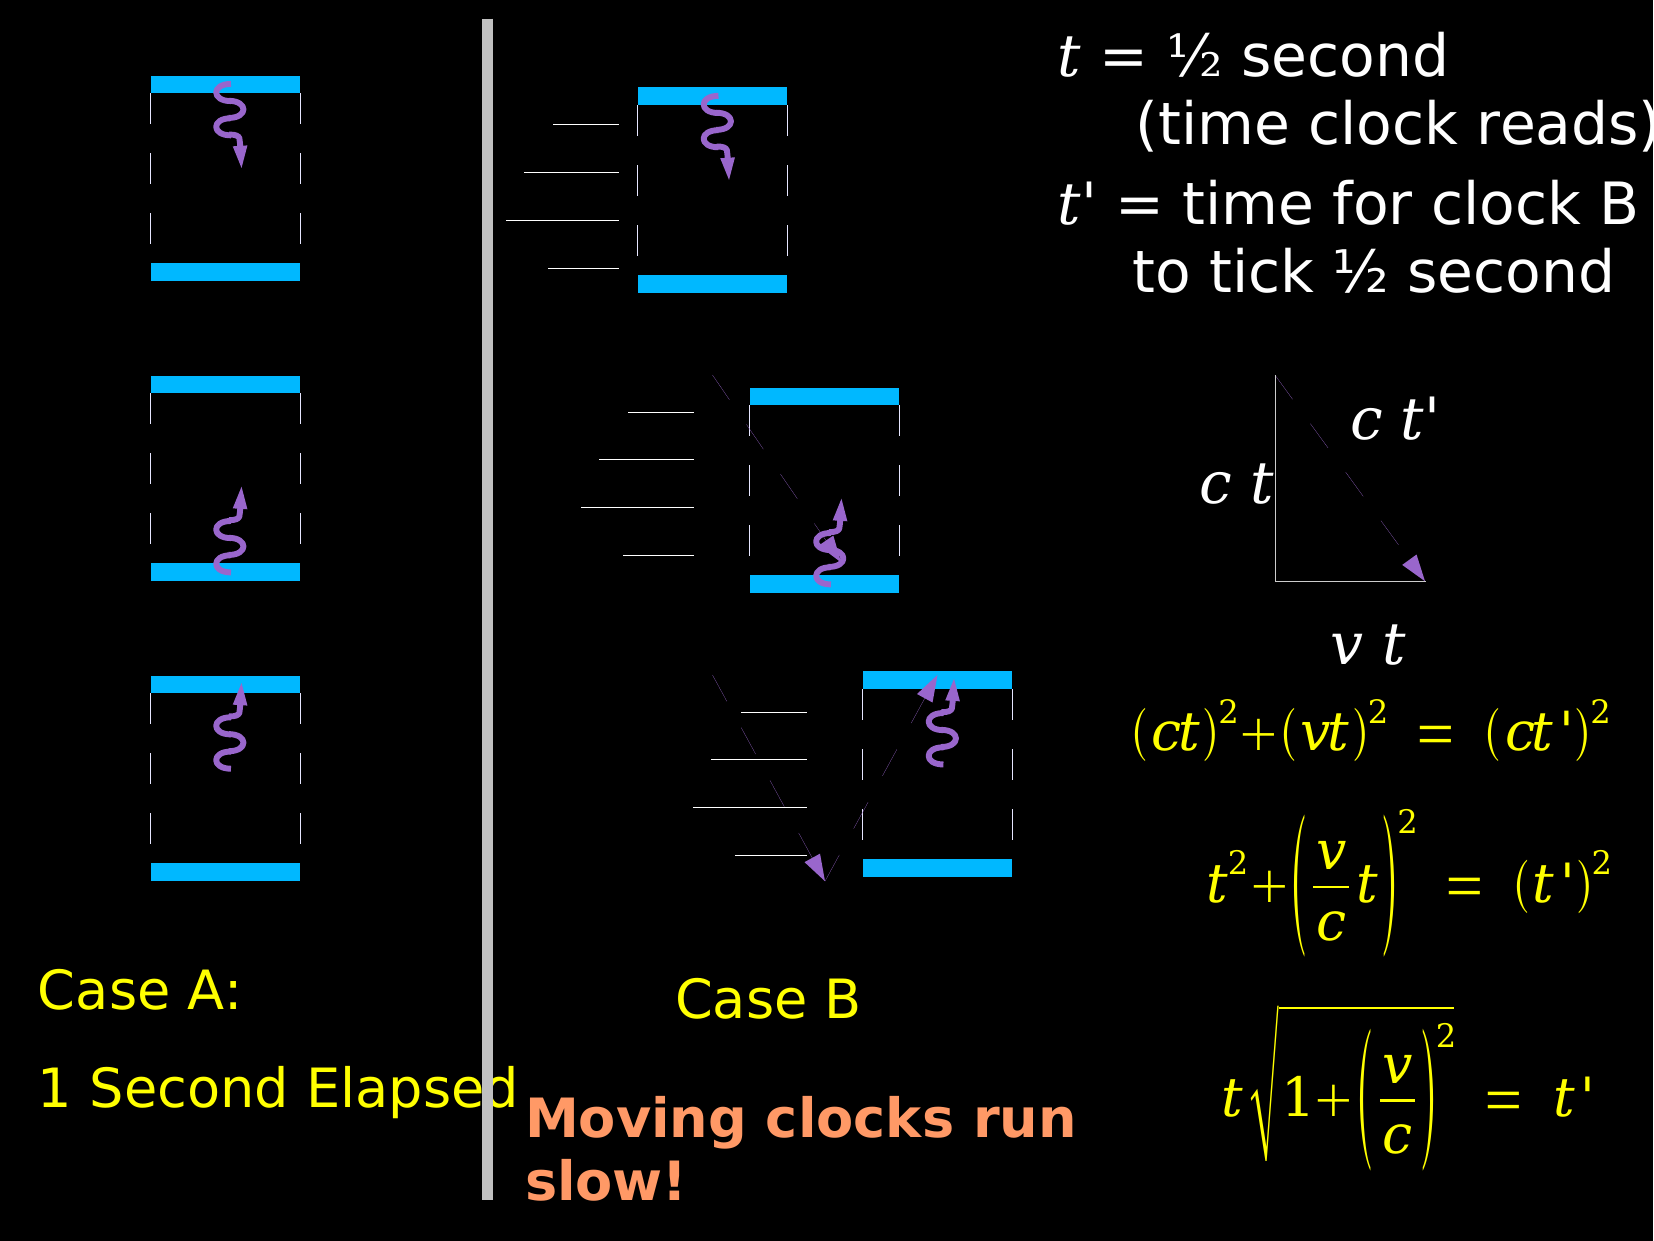

Case B
t = ½ second
	(time clock reads)
t' = time for clock B
	to tick ½ second
c t'
c t
v t
Case A:
1 Second Elapsed
Moving clocks run slow!